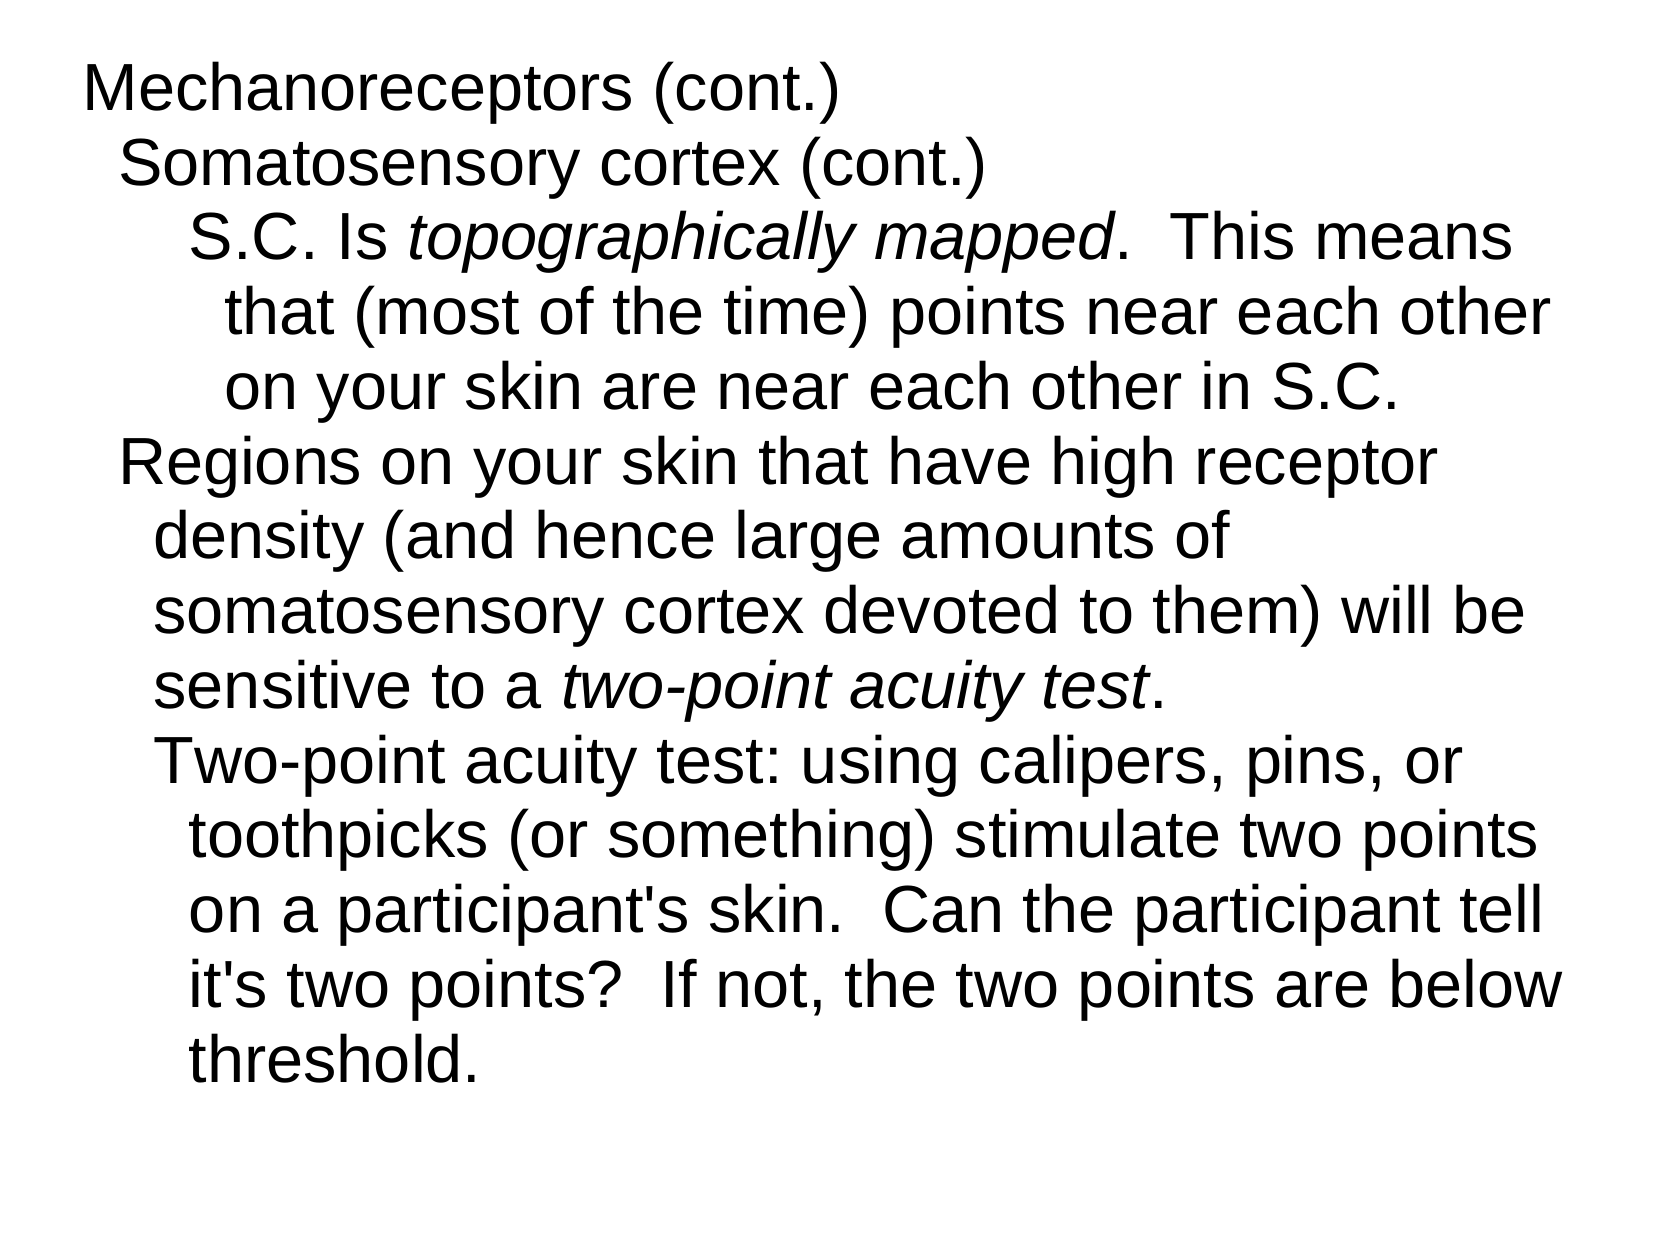

# Mechanoreceptors (cont.)
Somatosensory cortex (cont.)
S.C. Is topographically mapped. This means that (most of the time) points near each other on your skin are near each other in S.C.
Regions on your skin that have high receptor density (and hence large amounts of somatosensory cortex devoted to them) will be sensitive to a two-point acuity test.
Two-point acuity test: using calipers, pins, or toothpicks (or something) stimulate two points on a participant's skin. Can the participant tell it's two points? If not, the two points are below threshold.